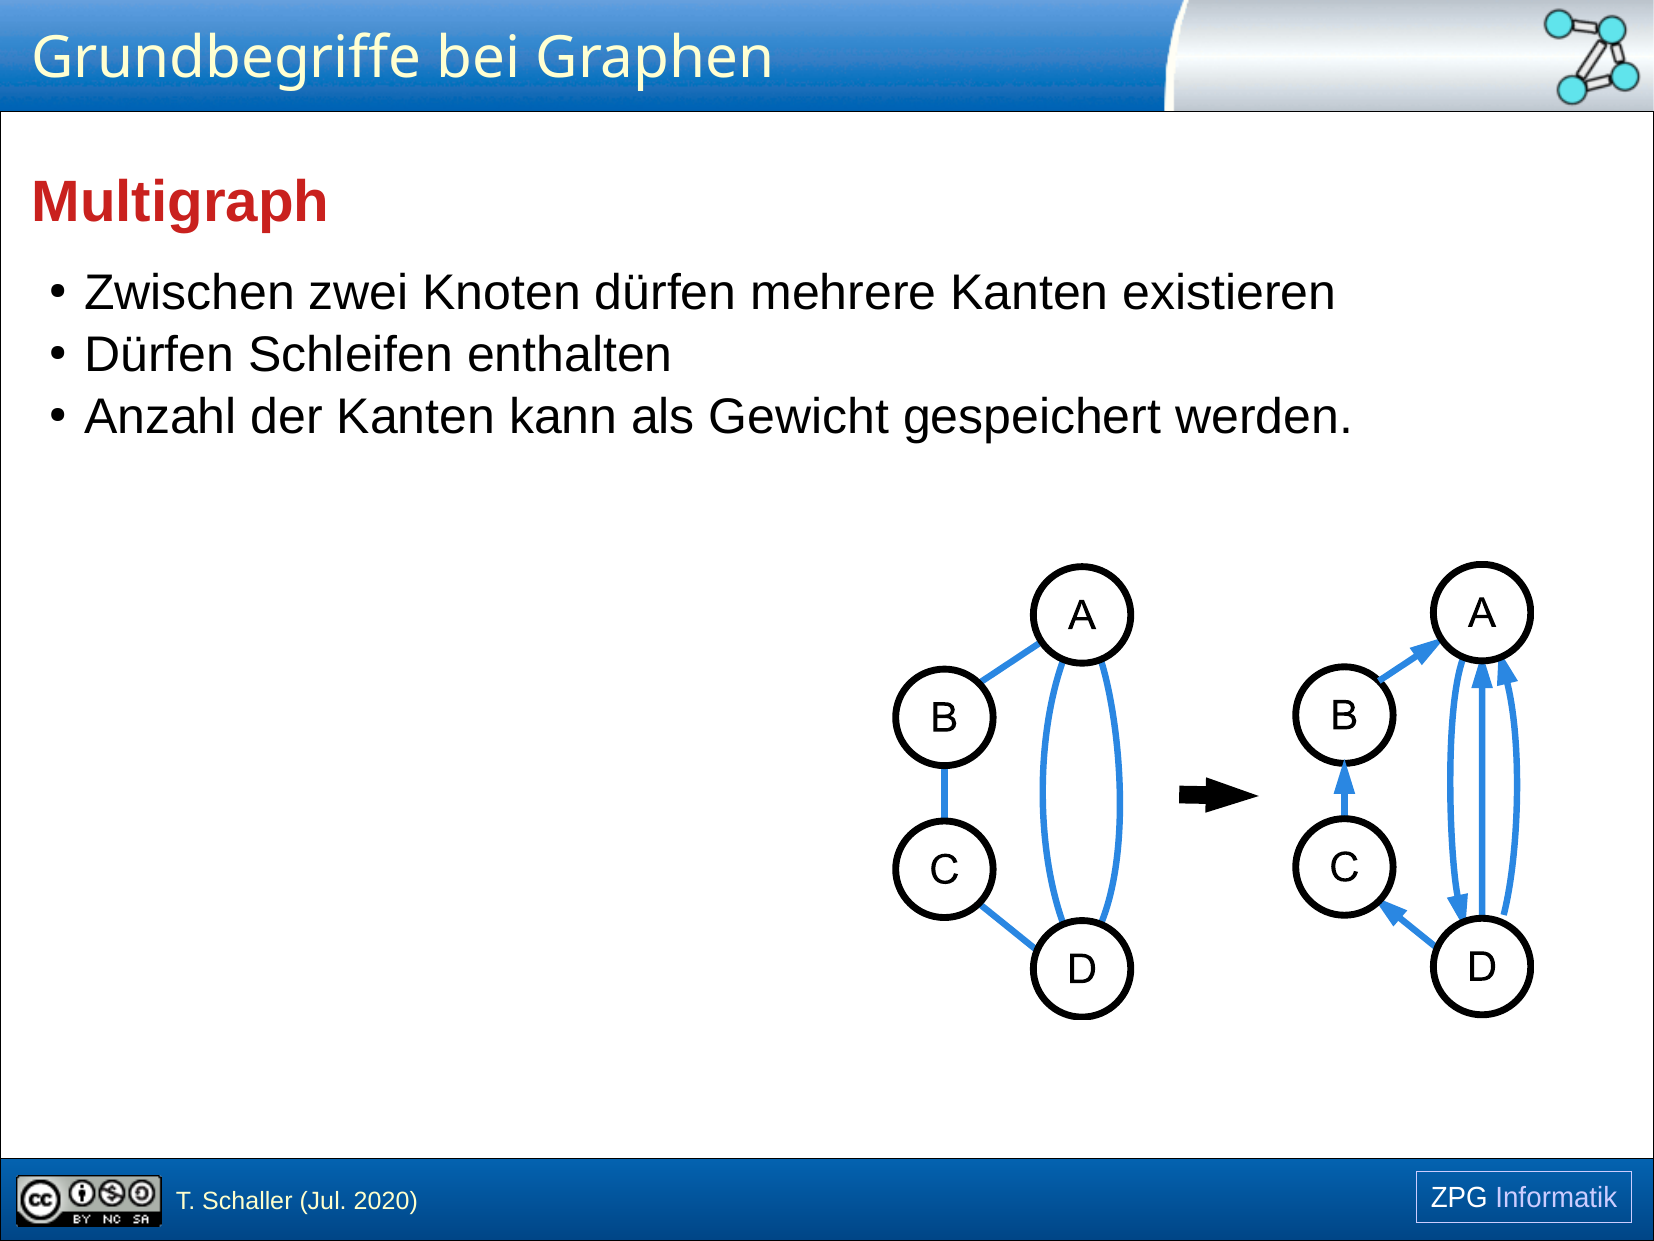

# Grundbegriffe bei Graphen
Multigraph
Zwischen zwei Knoten dürfen mehrere Kanten existieren
Dürfen Schleifen enthalten
Anzahl der Kanten kann als Gewicht gespeichert werden.
6